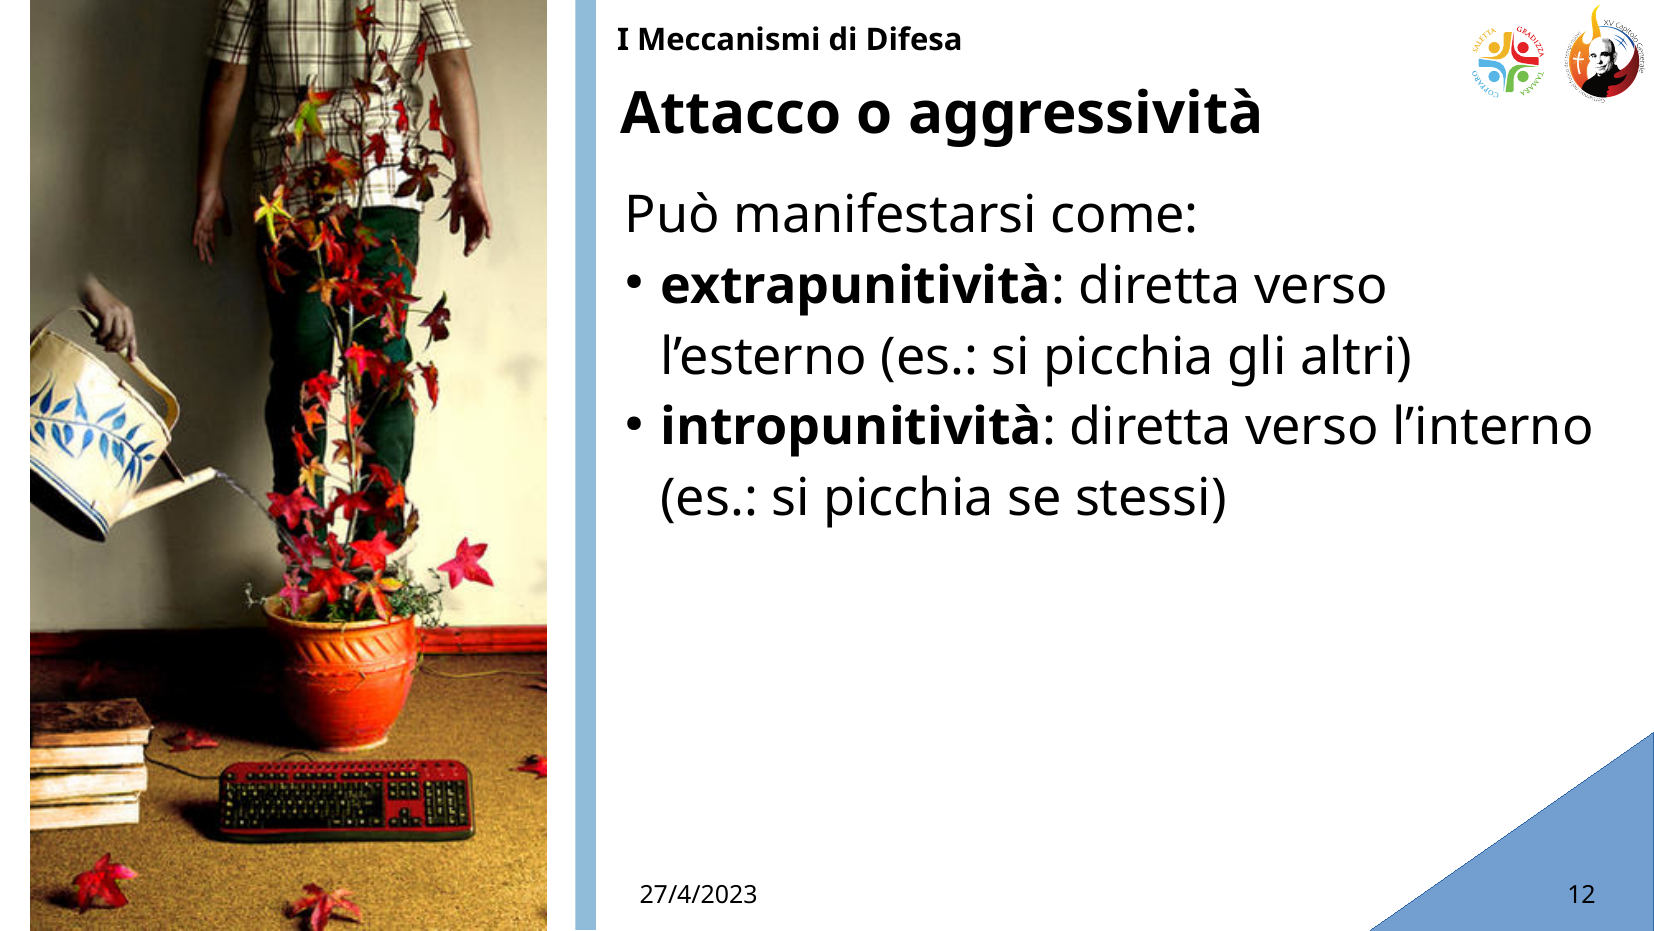

I Meccanismi di Difesa
Attacco o aggressività
# Può manifestarsi come:
extrapunitività: diretta verso l’esterno (es.: si picchia gli altri)
intropunitività: diretta verso l’interno (es.: si picchia se stessi)